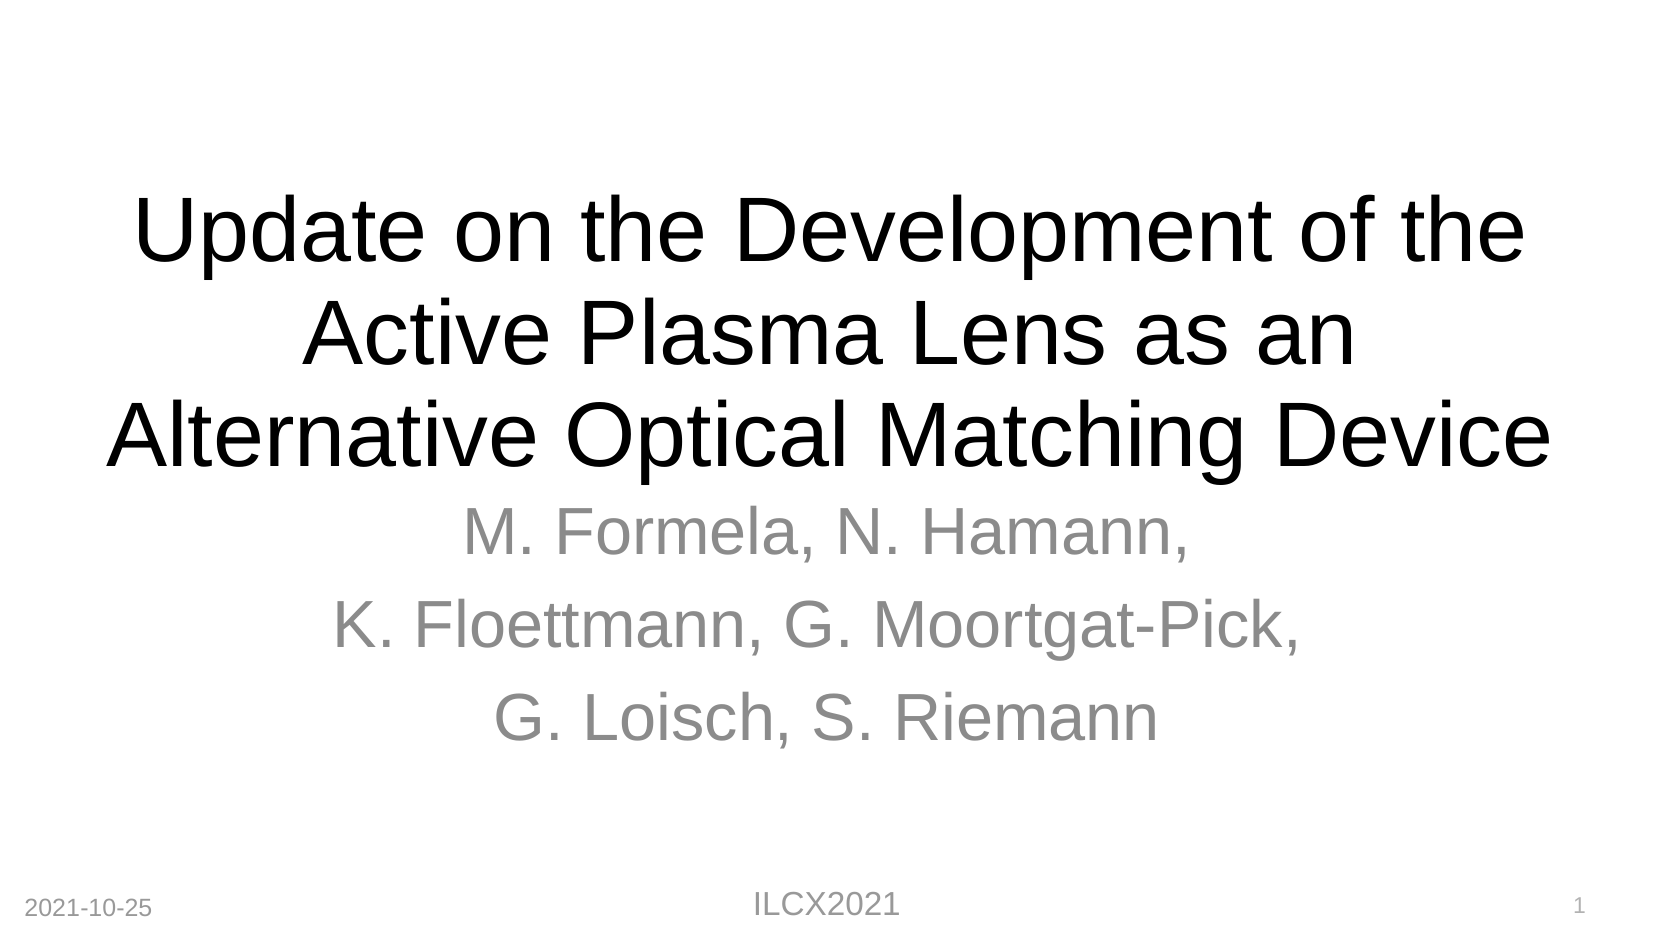

# Update on the Development of the Active Plasma Lens as an Alternative Optical Matching Device
M. Formela, N. Hamann,
K. Floettmann, G. Moortgat-Pick,
G. Loisch, S. Riemann
ILCX2021
2021-10-25